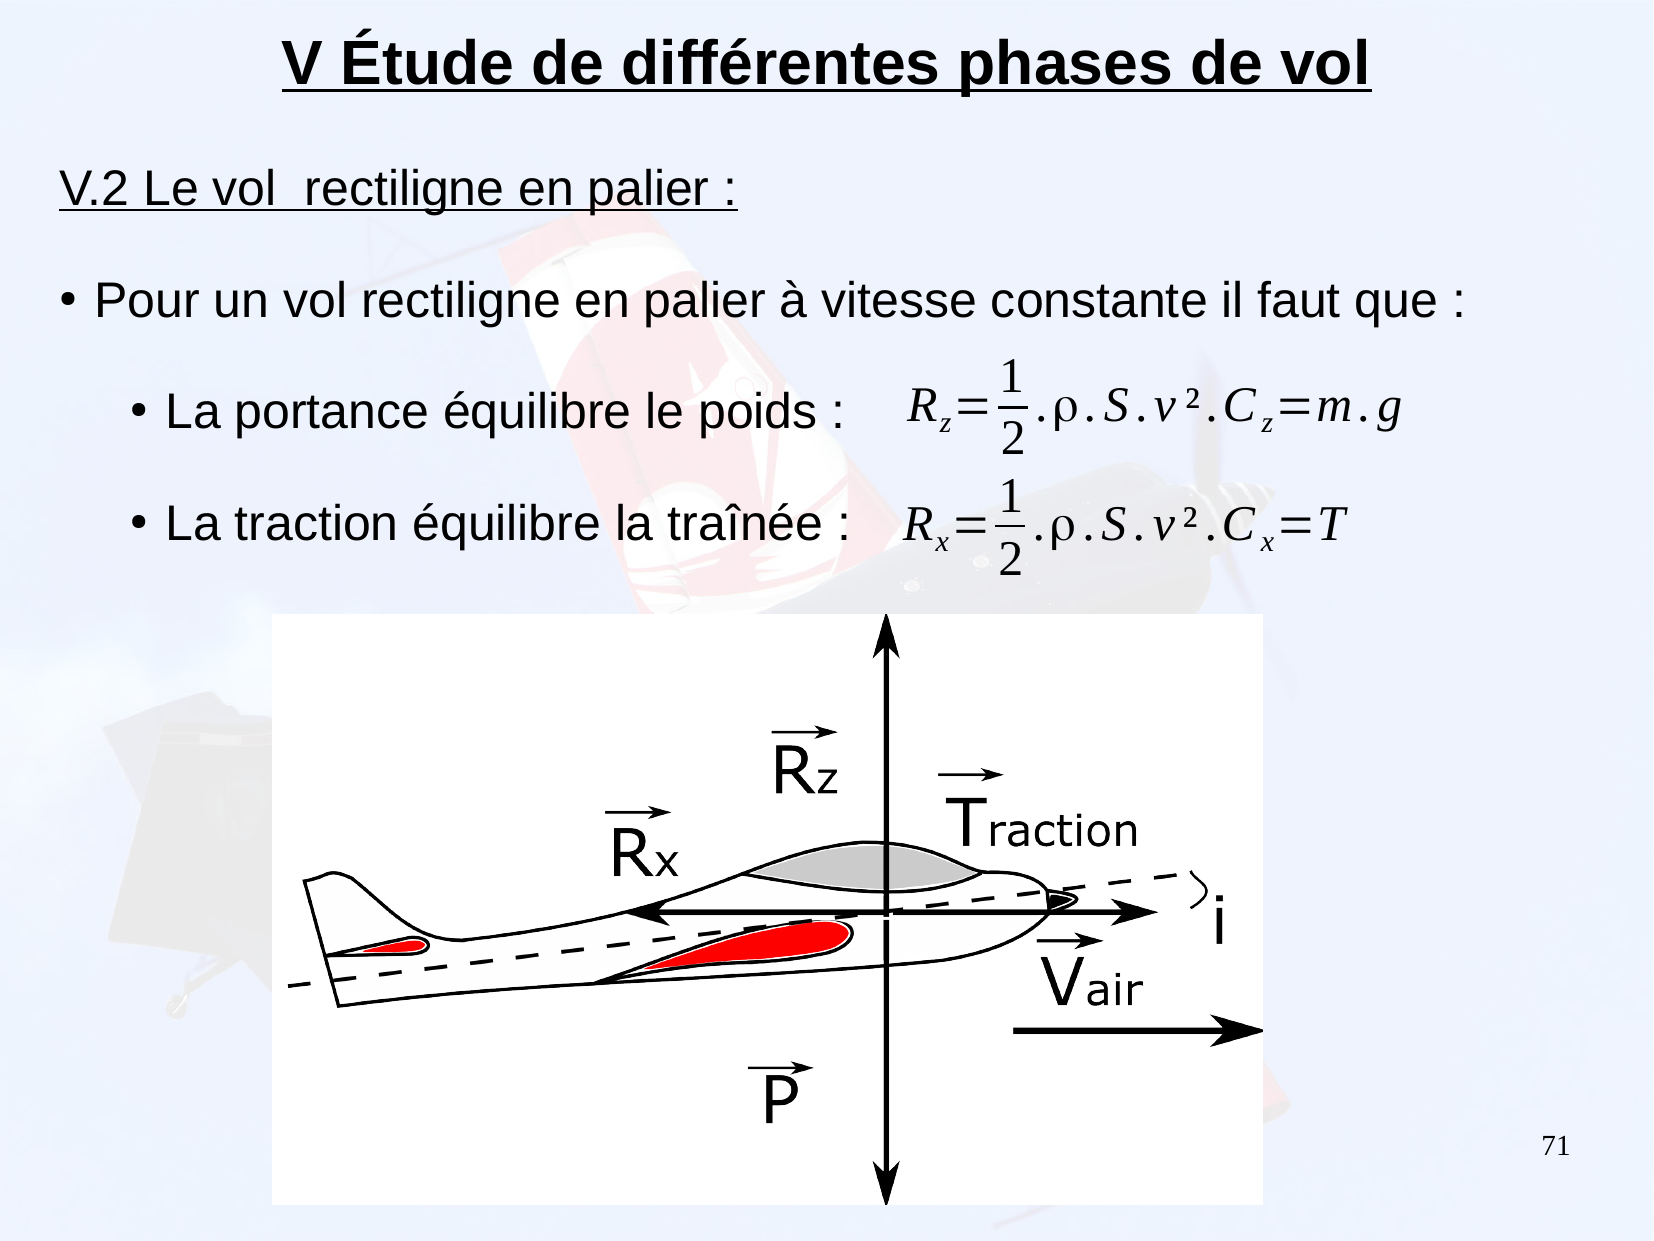

# V Étude de différentes phases de vol
V.2 Le vol  rectiligne en palier :
Pour un vol rectiligne en palier à vitesse constante il faut que :
La portance équilibre le poids :
La traction équilibre la traînée :
71